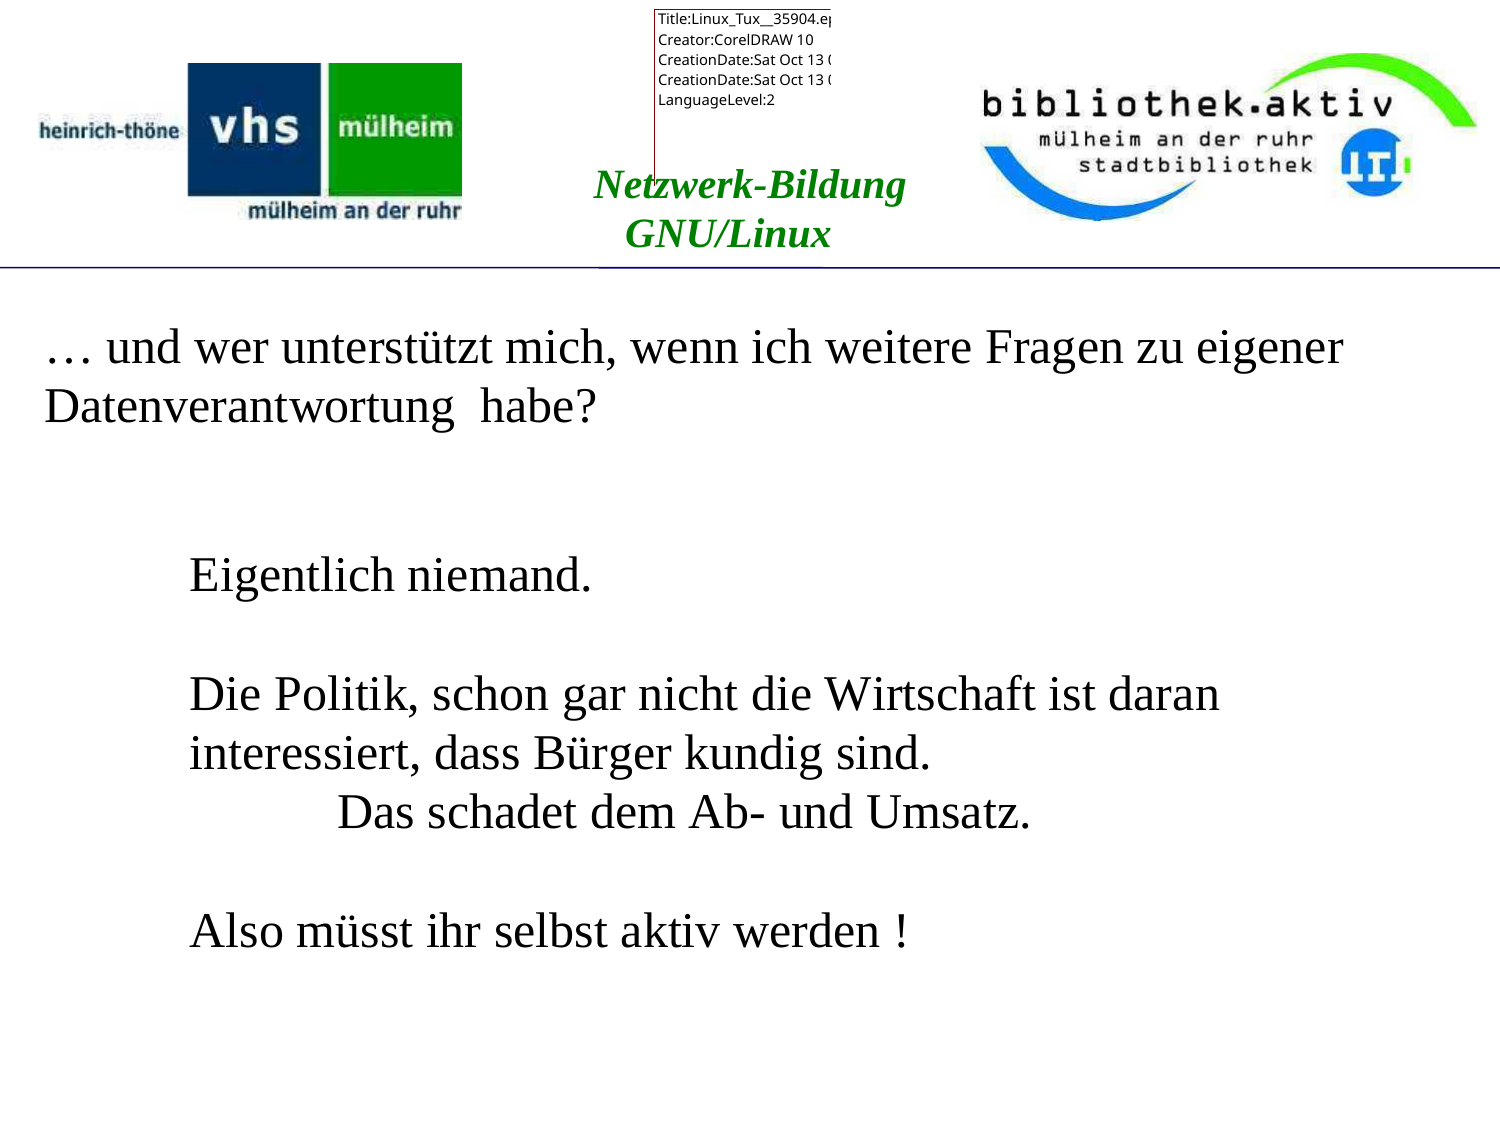

Netzwerk-Bildung
 GNU/Linux
… und wer unterstützt mich, wenn ich weitere Fragen zu eigener Datenverantwortung habe?
Eigentlich niemand.
Die Politik, schon gar nicht die Wirtschaft ist daran interessiert, dass Bürger kundig sind.
		Das schadet dem Ab- und Umsatz.
Also müsst ihr selbst aktiv werden !